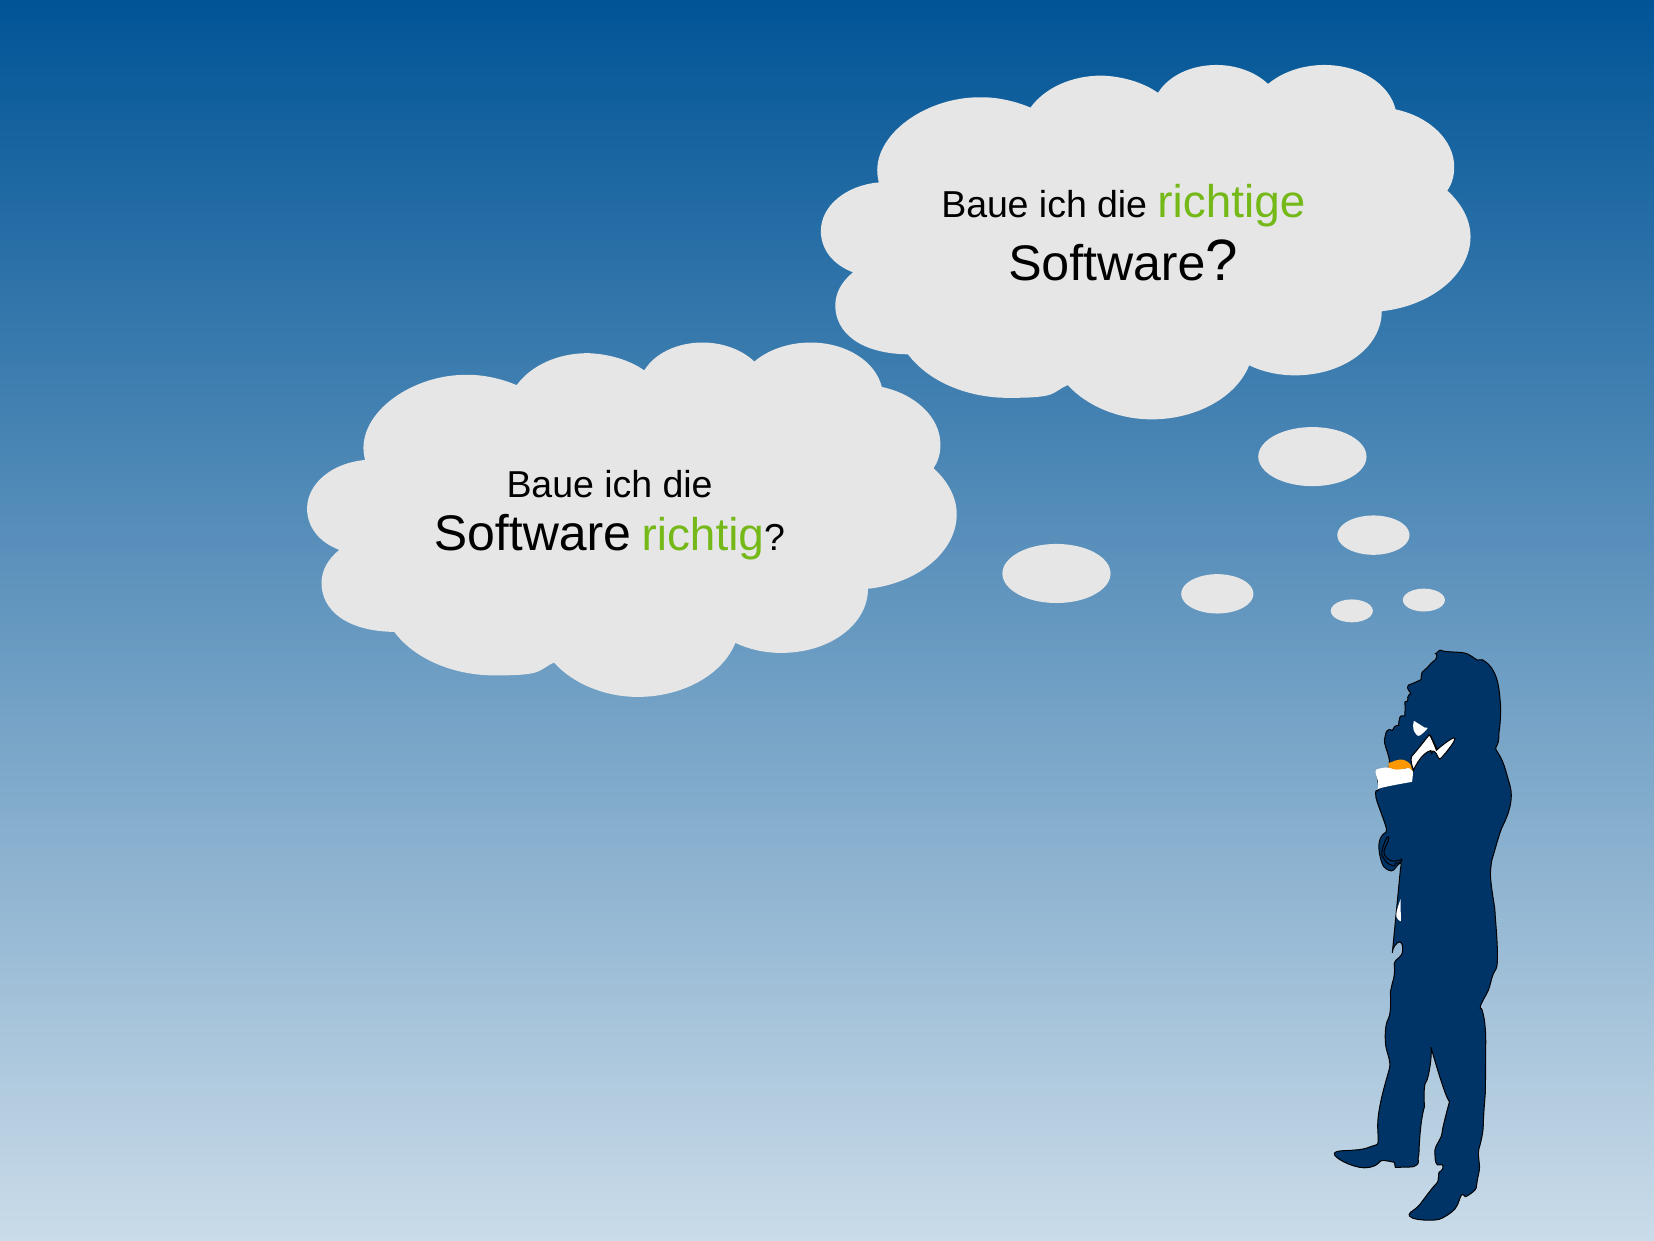

Baue ich die richtige
Software?
Baue ich die
Software richtig?